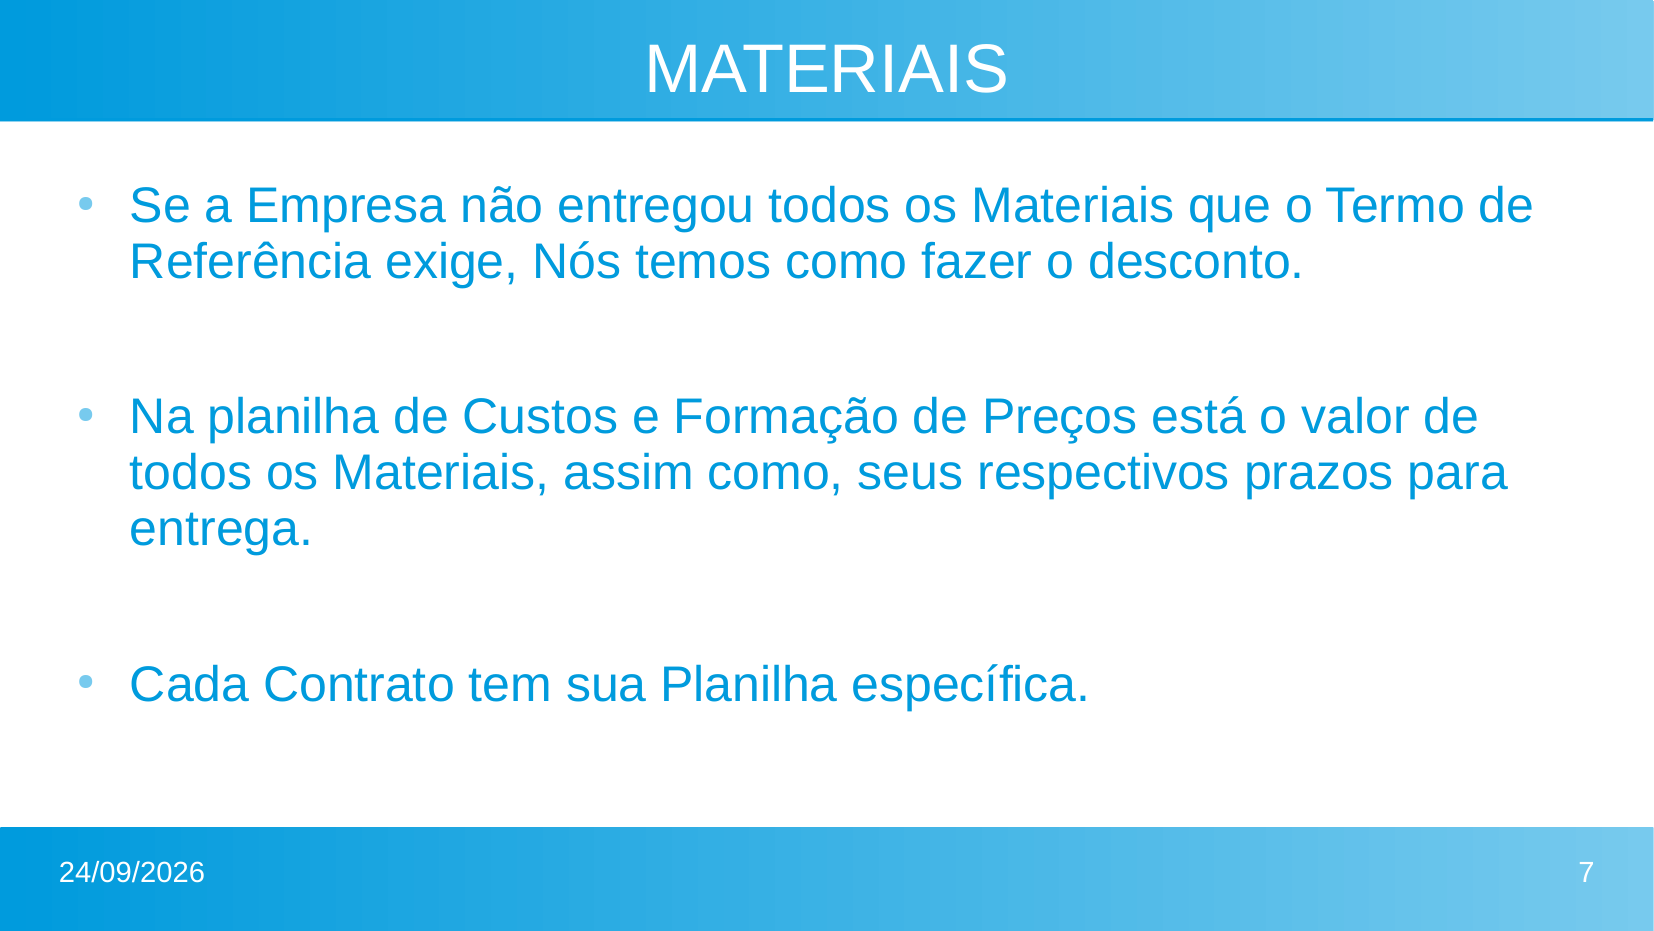

# MATERIAIS
Se a Empresa não entregou todos os Materiais que o Termo de Referência exige, Nós temos como fazer o desconto.
Na planilha de Custos e Formação de Preços está o valor de todos os Materiais, assim como, seus respectivos prazos para entrega.
Cada Contrato tem sua Planilha específica.
7